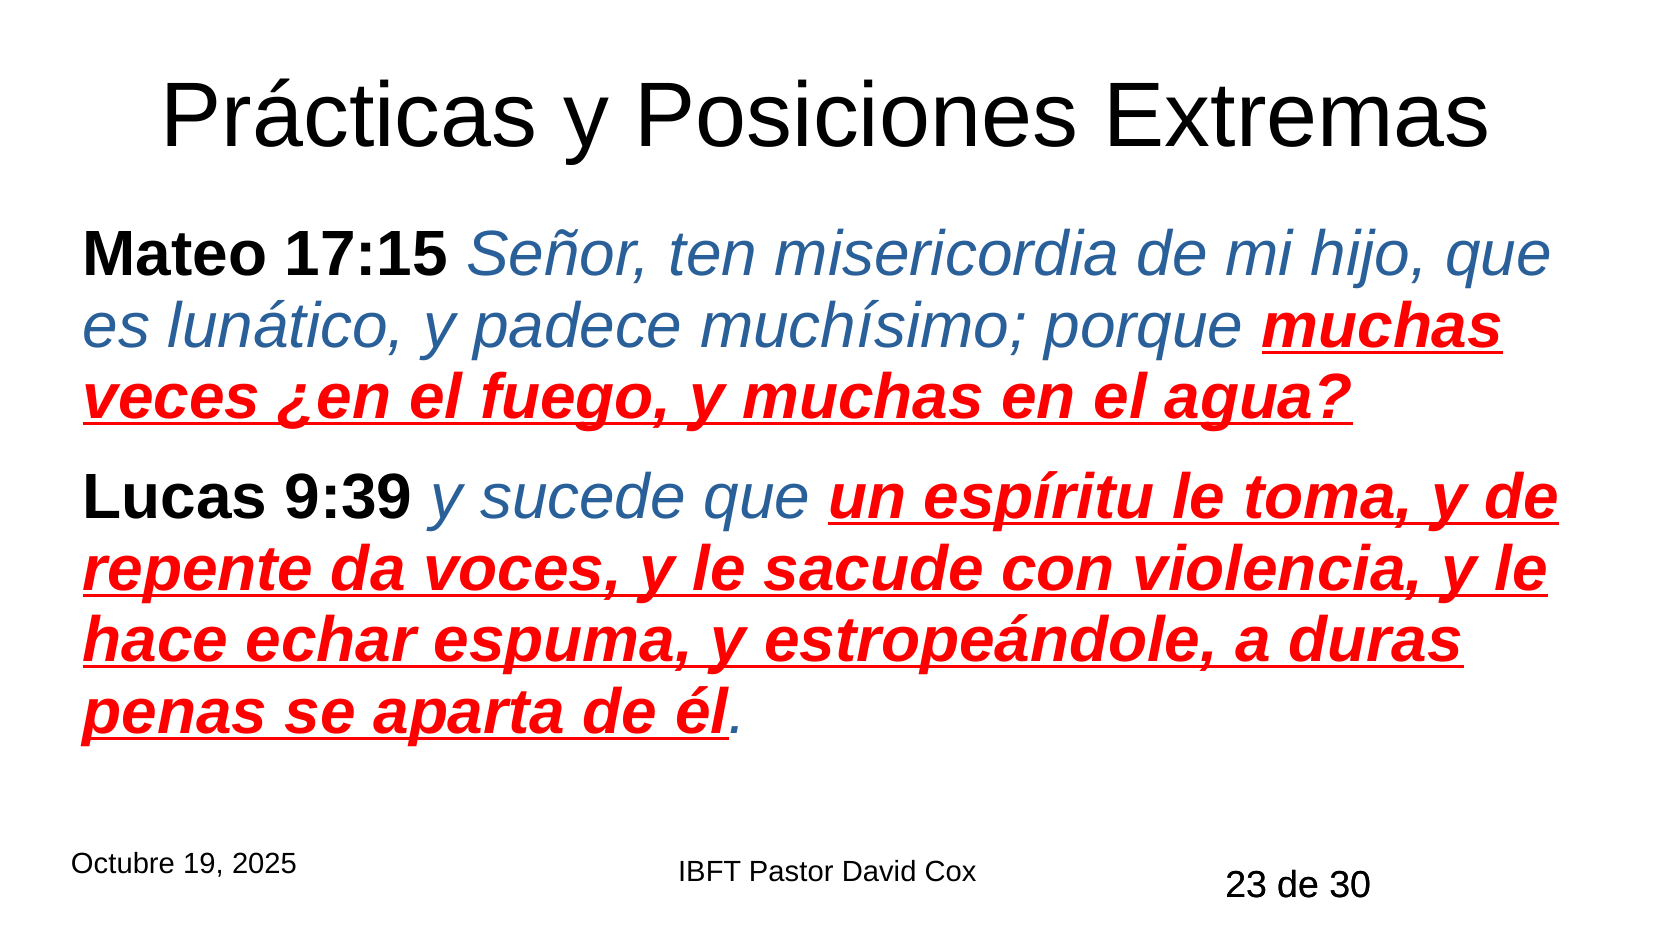

# Prácticas y Posiciones Extremas
Mateo 17:15 Señor, ten misericordia de mi hijo, que es lunático, y padece muchísimo; porque muchas veces ¿en el fuego, y muchas en el agua?
Lucas 9:39 y sucede que un espíritu le toma, y de repente da voces, y le sacude con violencia, y le hace echar espuma, y estropeándole, a duras penas se aparta de él.
Octubre 19, 2025
IBFT Pastor David Cox
 de 30
 de 30